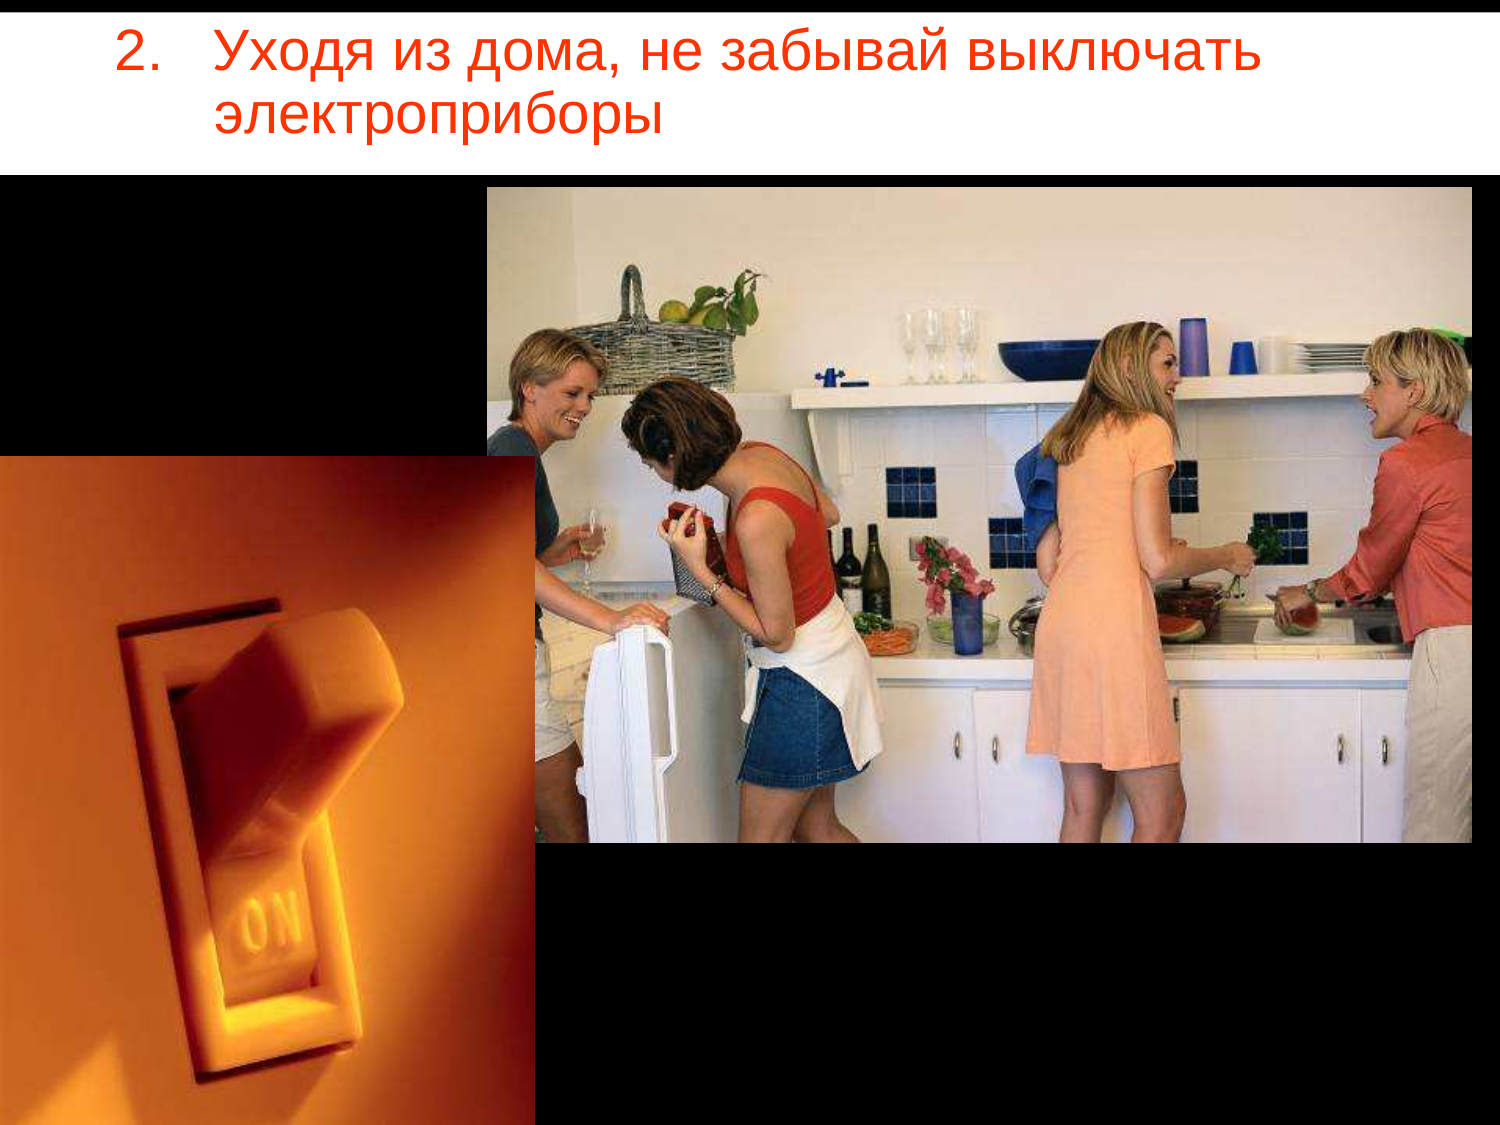

# 2. Уходя из дома, не забывай выключать электроприборы
2. Уходя из дома, не забывай выключать электроприборы.